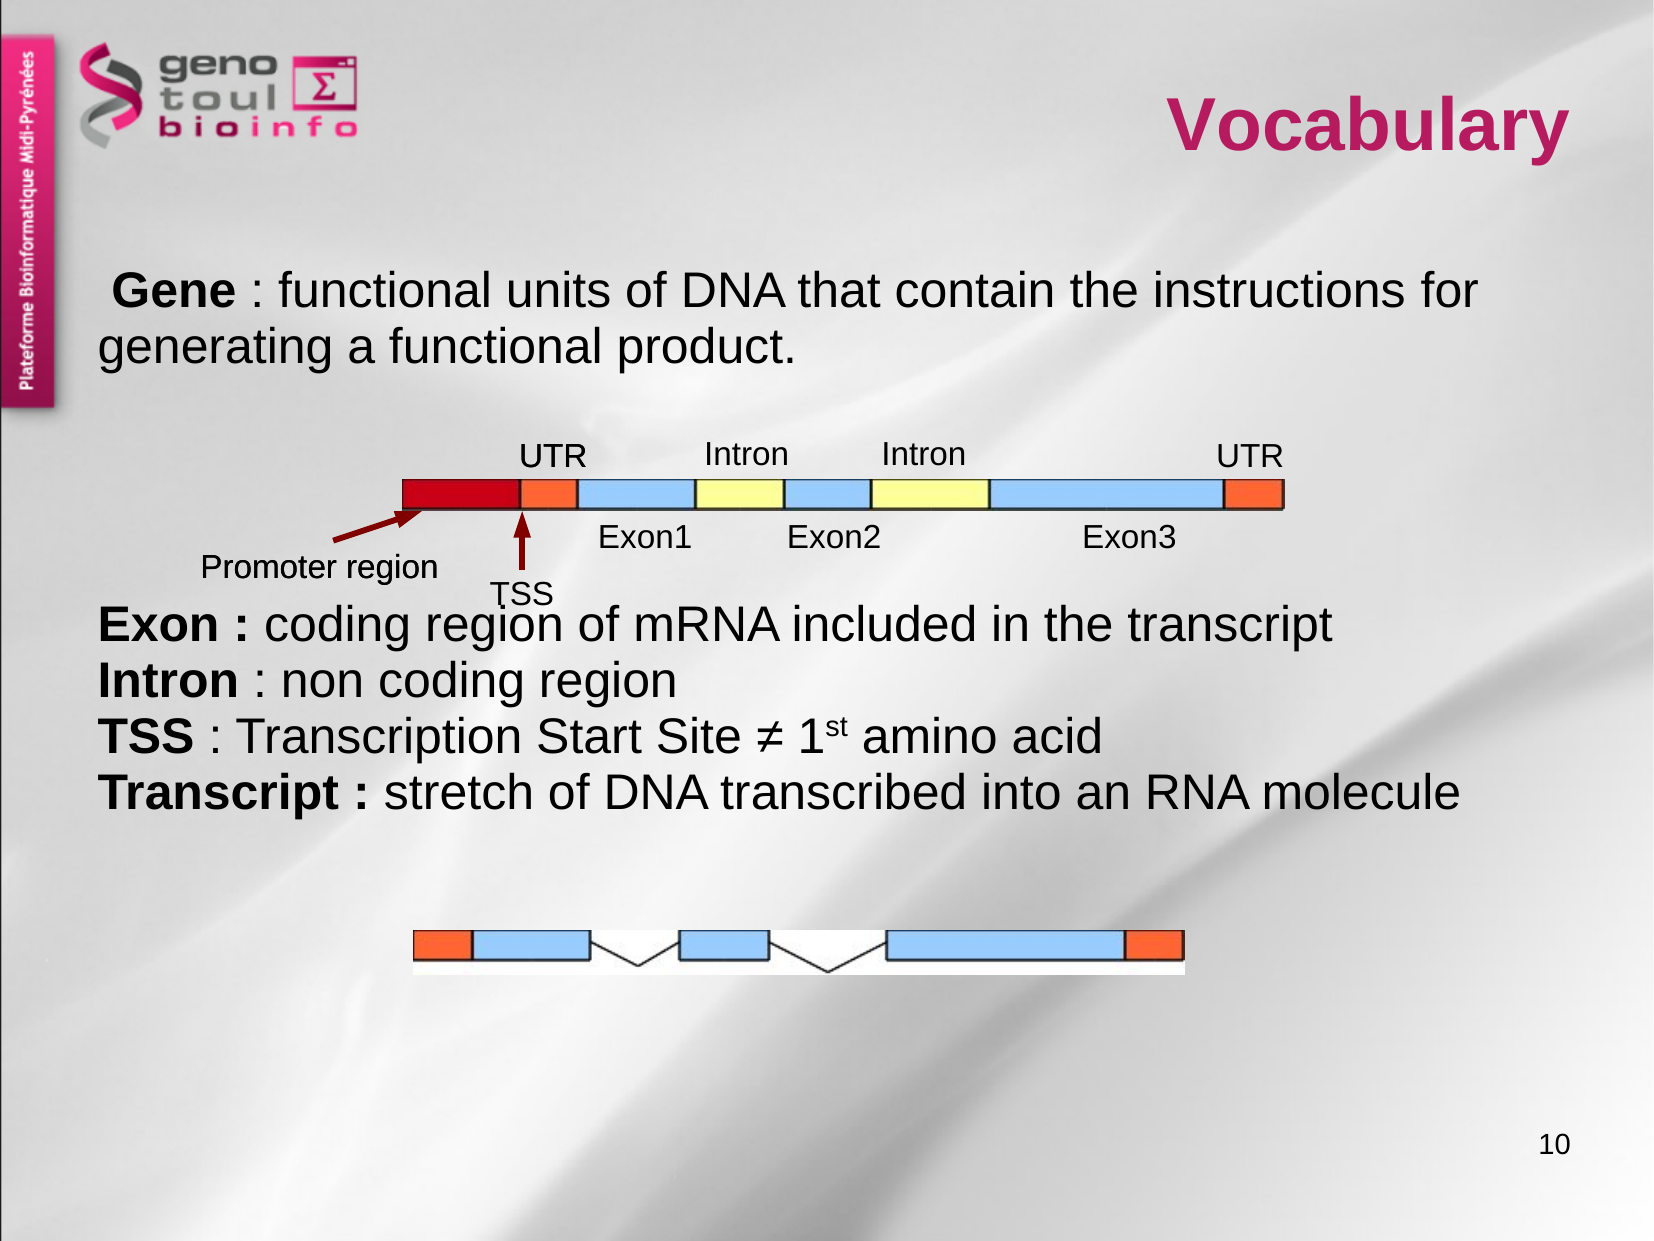

# Vocabulary
 Gene : functional units of DNA that contain the instructions for generating a functional product.
Exon : coding region of mRNA included in the transcript
Intron : non coding region
TSS : Transcription Start Site ≠ 1st amino acid
Transcript : stretch of DNA transcribed into an RNA molecule
Intron
Intron
UTR
UTR
UTR
Exon1
Exon2
Exon3
Promoter region
Promoter region
TSS